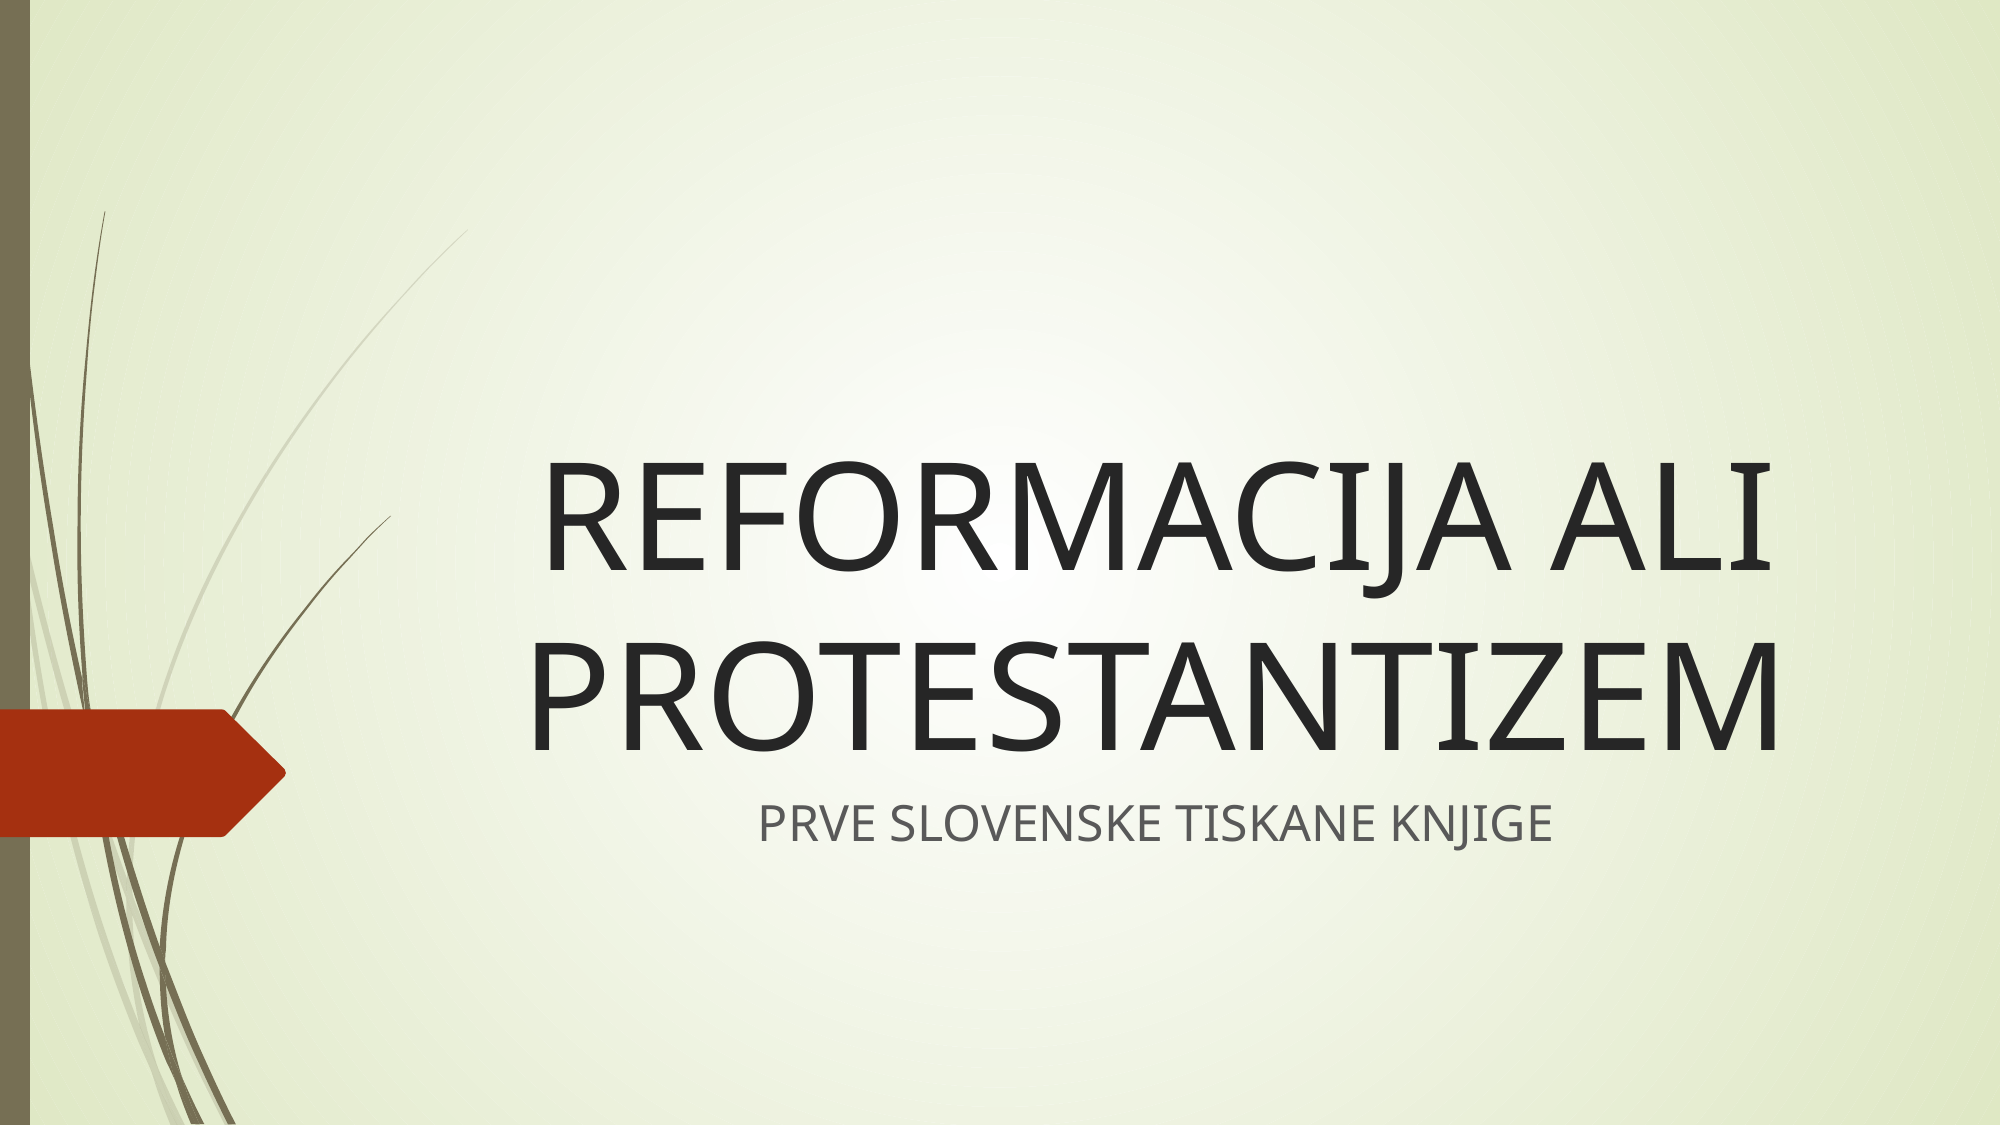

# REFORMACIJA ALI PROTESTANTIZEM
PRVE SLOVENSKE TISKANE KNJIGE